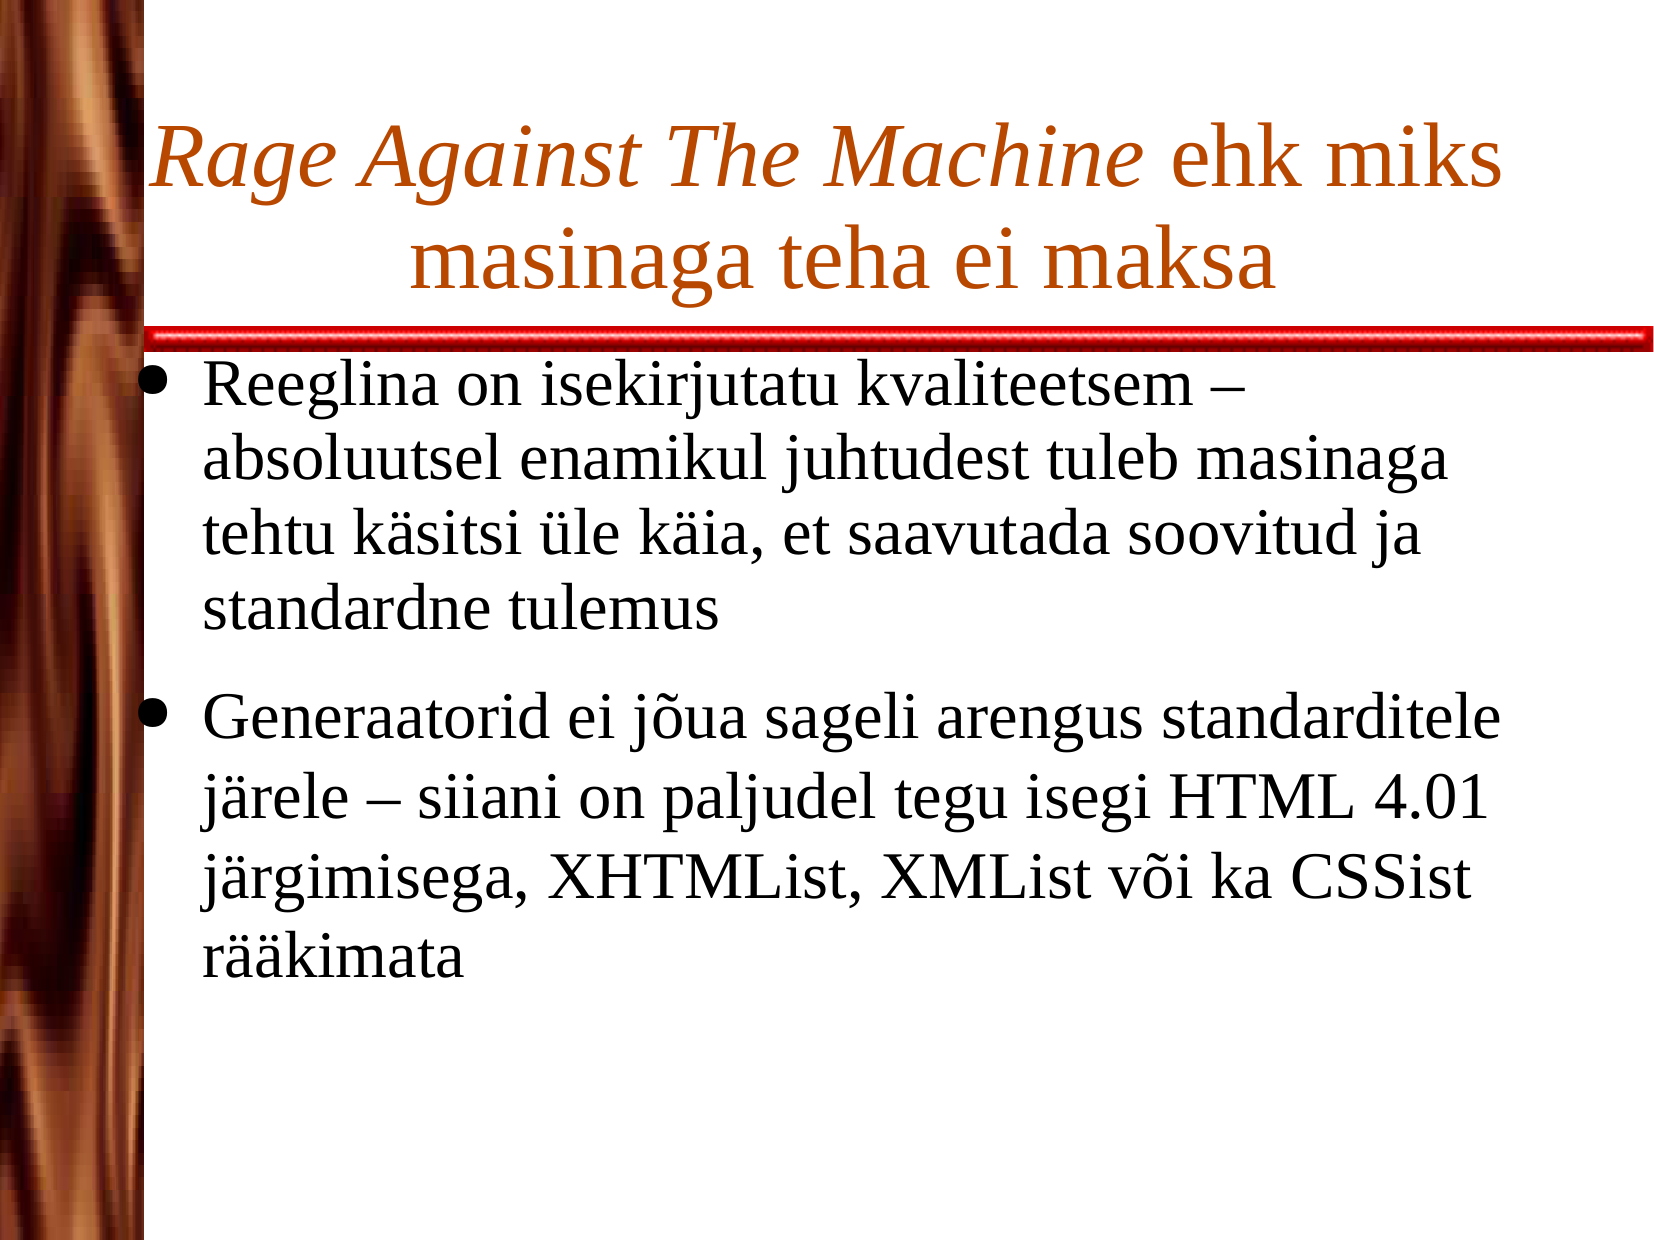

# Rage Against The Machine ehk miks masinaga teha ei maksa
Reeglina on isekirjutatu kvaliteetsem – absoluutsel enamikul juhtudest tuleb masinaga tehtu käsitsi üle käia, et saavutada soovitud ja standardne tulemus
Generaatorid ei jõua sageli arengus standarditele järele – siiani on paljudel tegu isegi HTML 4.01 järgimisega, XHTMList, XMList või ka CSSist rääkimata